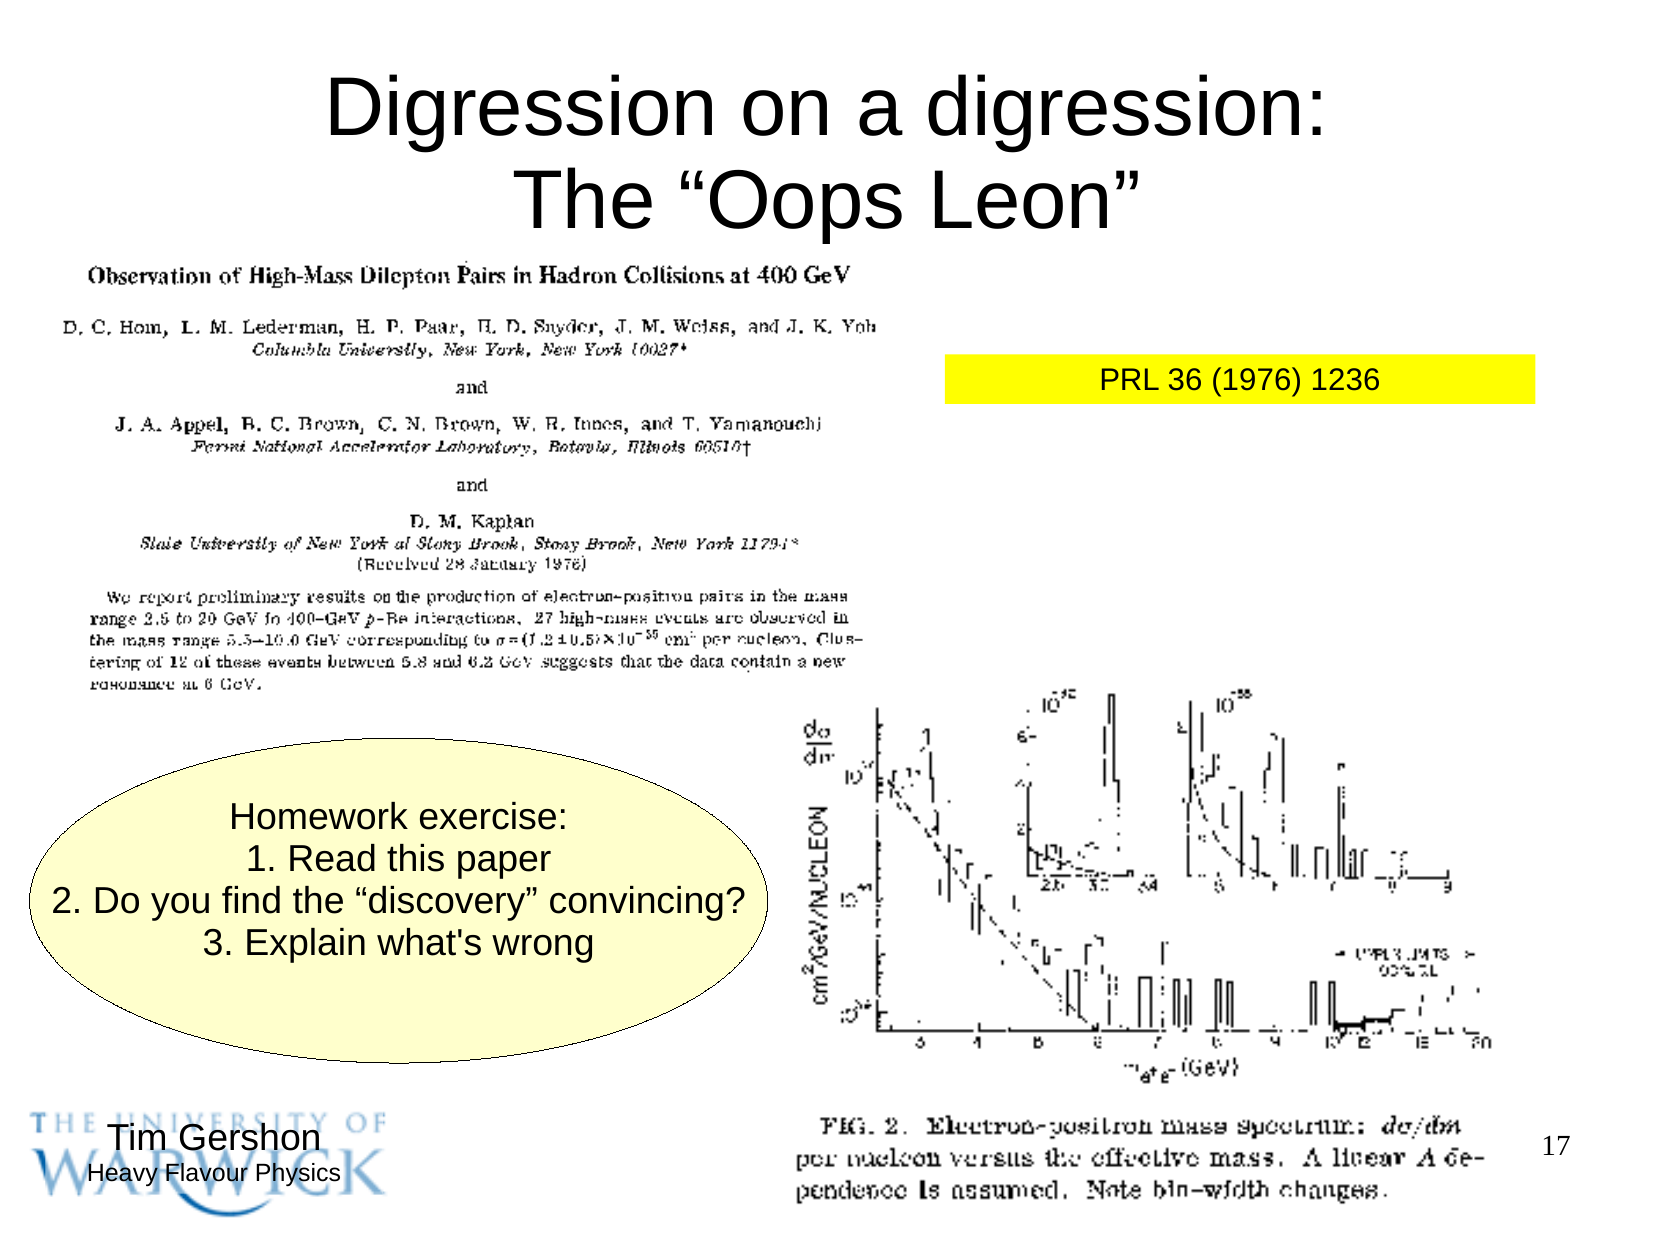

# Digression on a digression: The “Oops Leon”
PRL 36 (1976) 1236
Homework exercise:
1. Read this paper
2. Do you find the “discovery” convincing?
3. Explain what's wrong
Tim Gershon
Heavy Flavour Physics
17